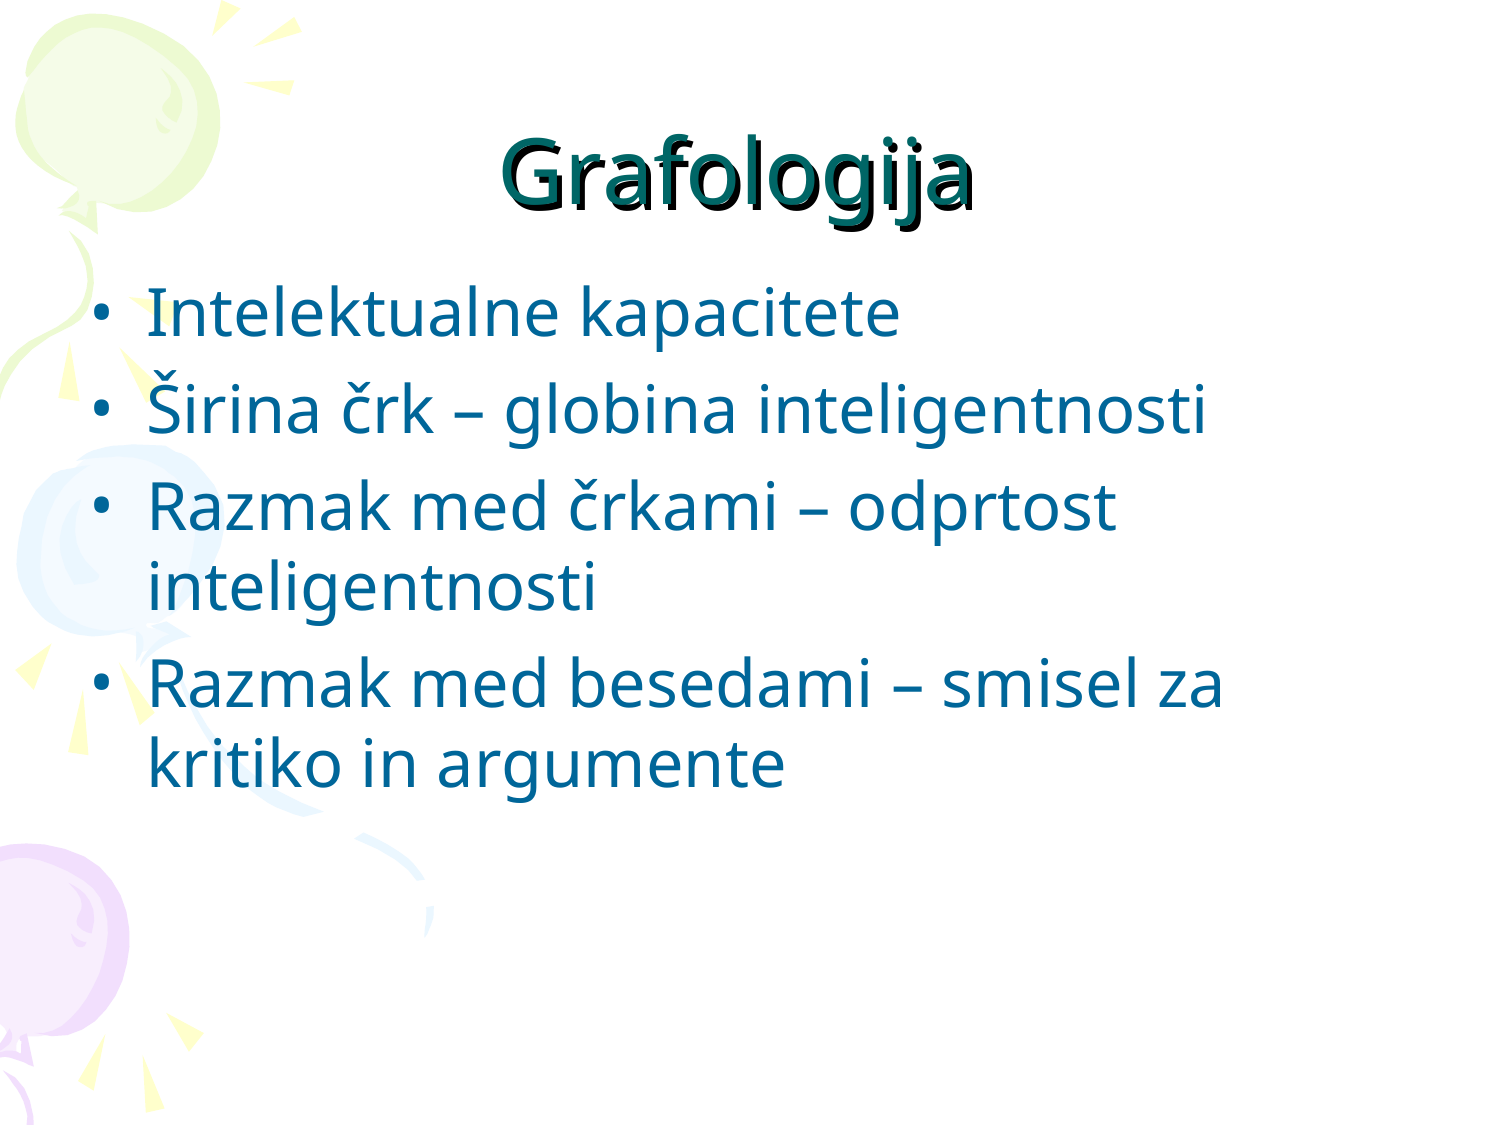

# Grafologija
Intelektualne kapacitete
Širina črk – globina inteligentnosti
Razmak med črkami – odprtost inteligentnosti
Razmak med besedami – smisel za kritiko in argumente